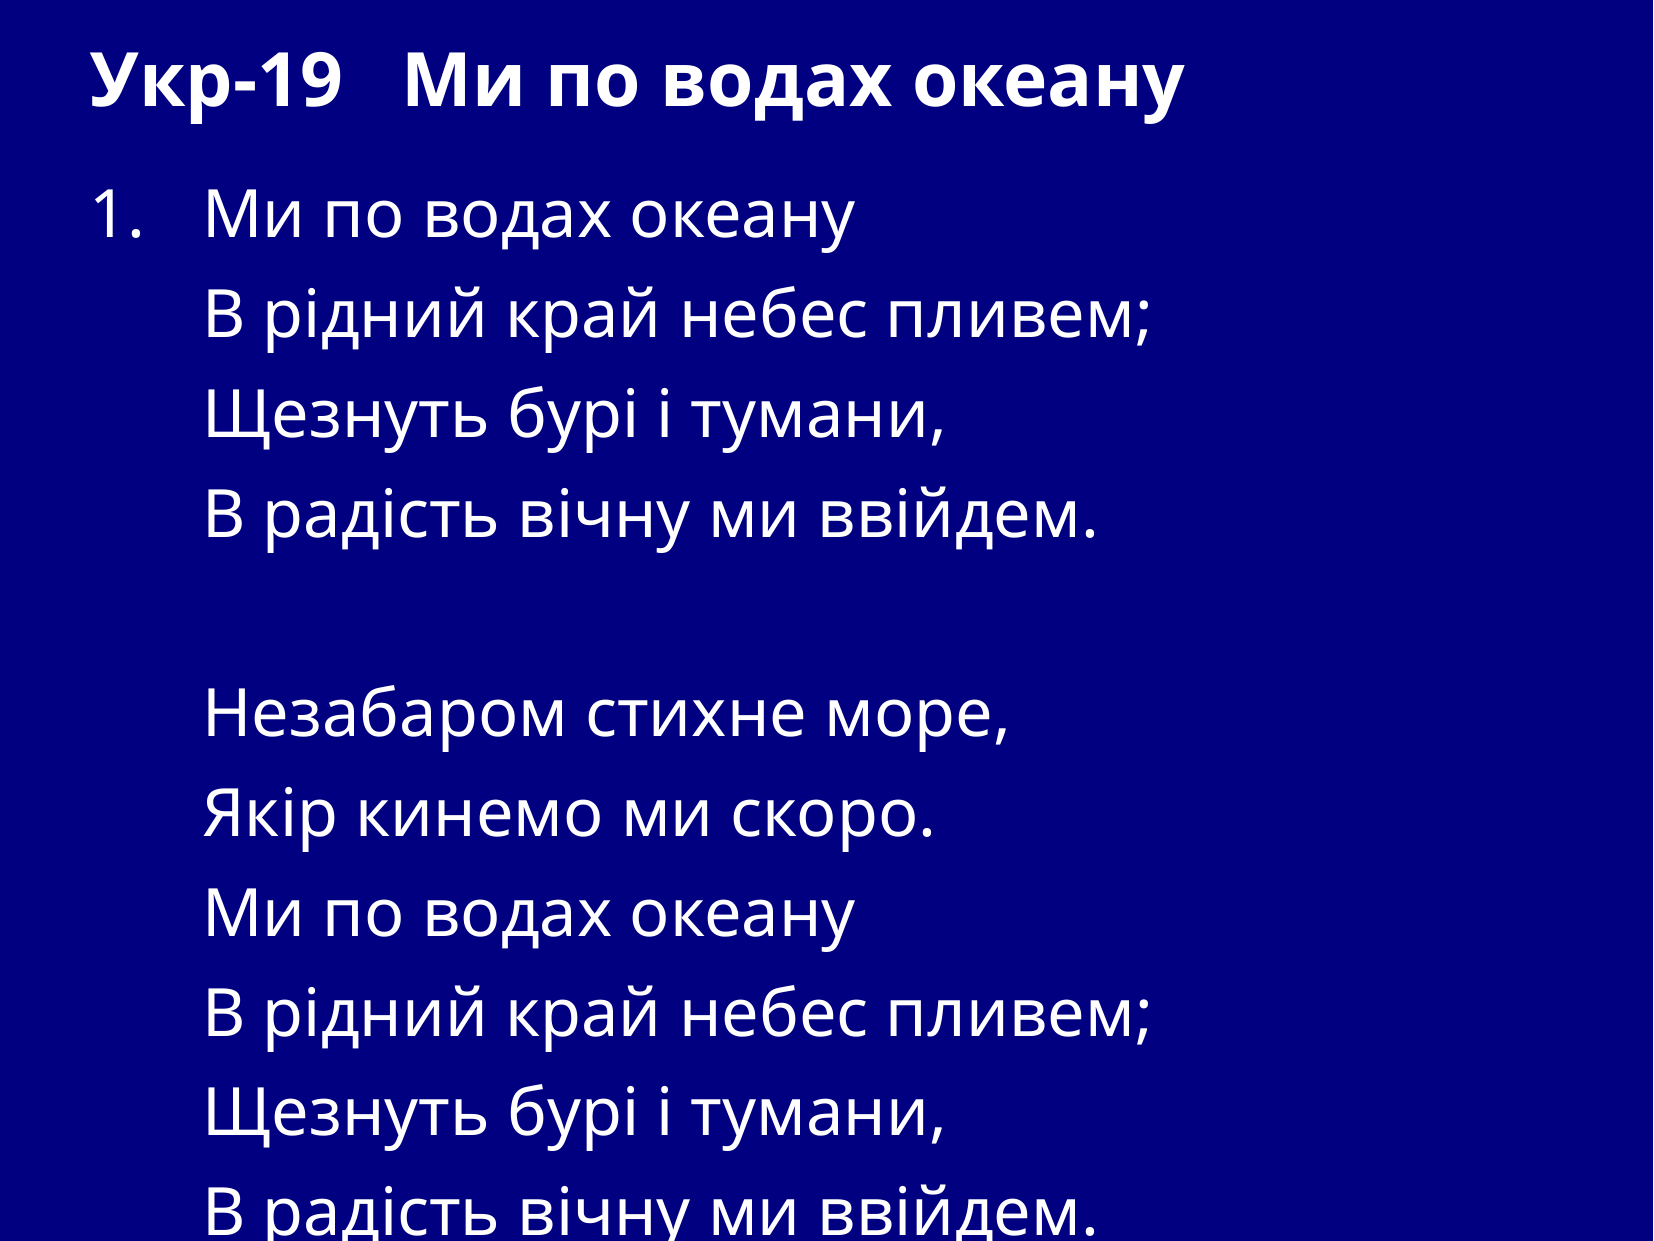

Укр-19 Ми по водах океану
1.	Ми по водах океану
	В рідний край небес пливем;
	Щезнуть бурі і тумани,
	В радість вічну ми ввійдем.
	Незабаром стихне море,
	Якір кинемо ми скоро.
	Ми по водах океану
	В рідний край небес пливем;
	Щезнуть бурі і тумани,
	В радість вічну ми ввійдем.